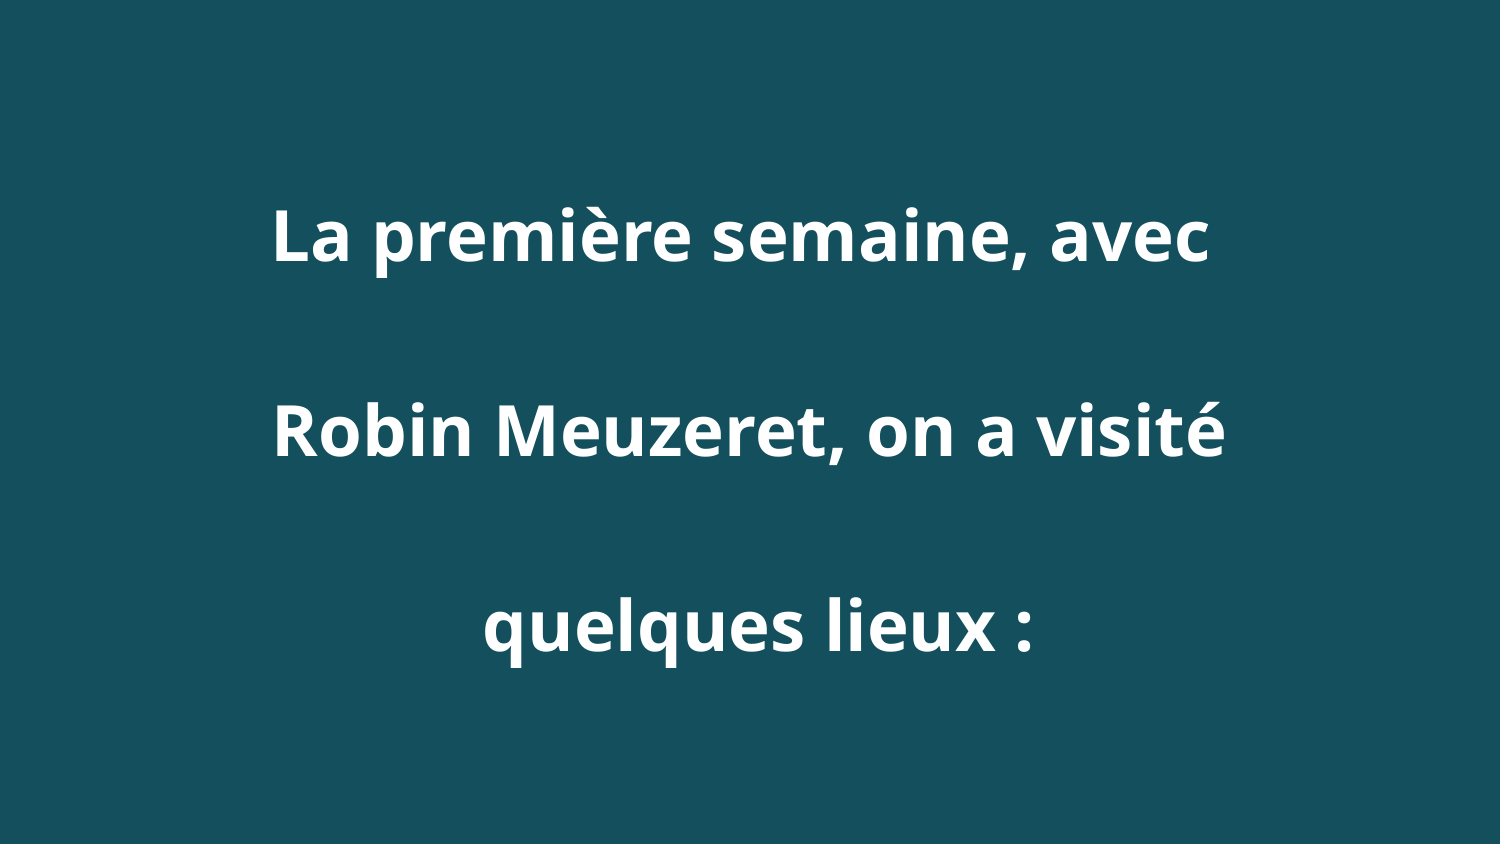

# La première semaine, avec Robin Meuzeret, on a visité quelques lieux :